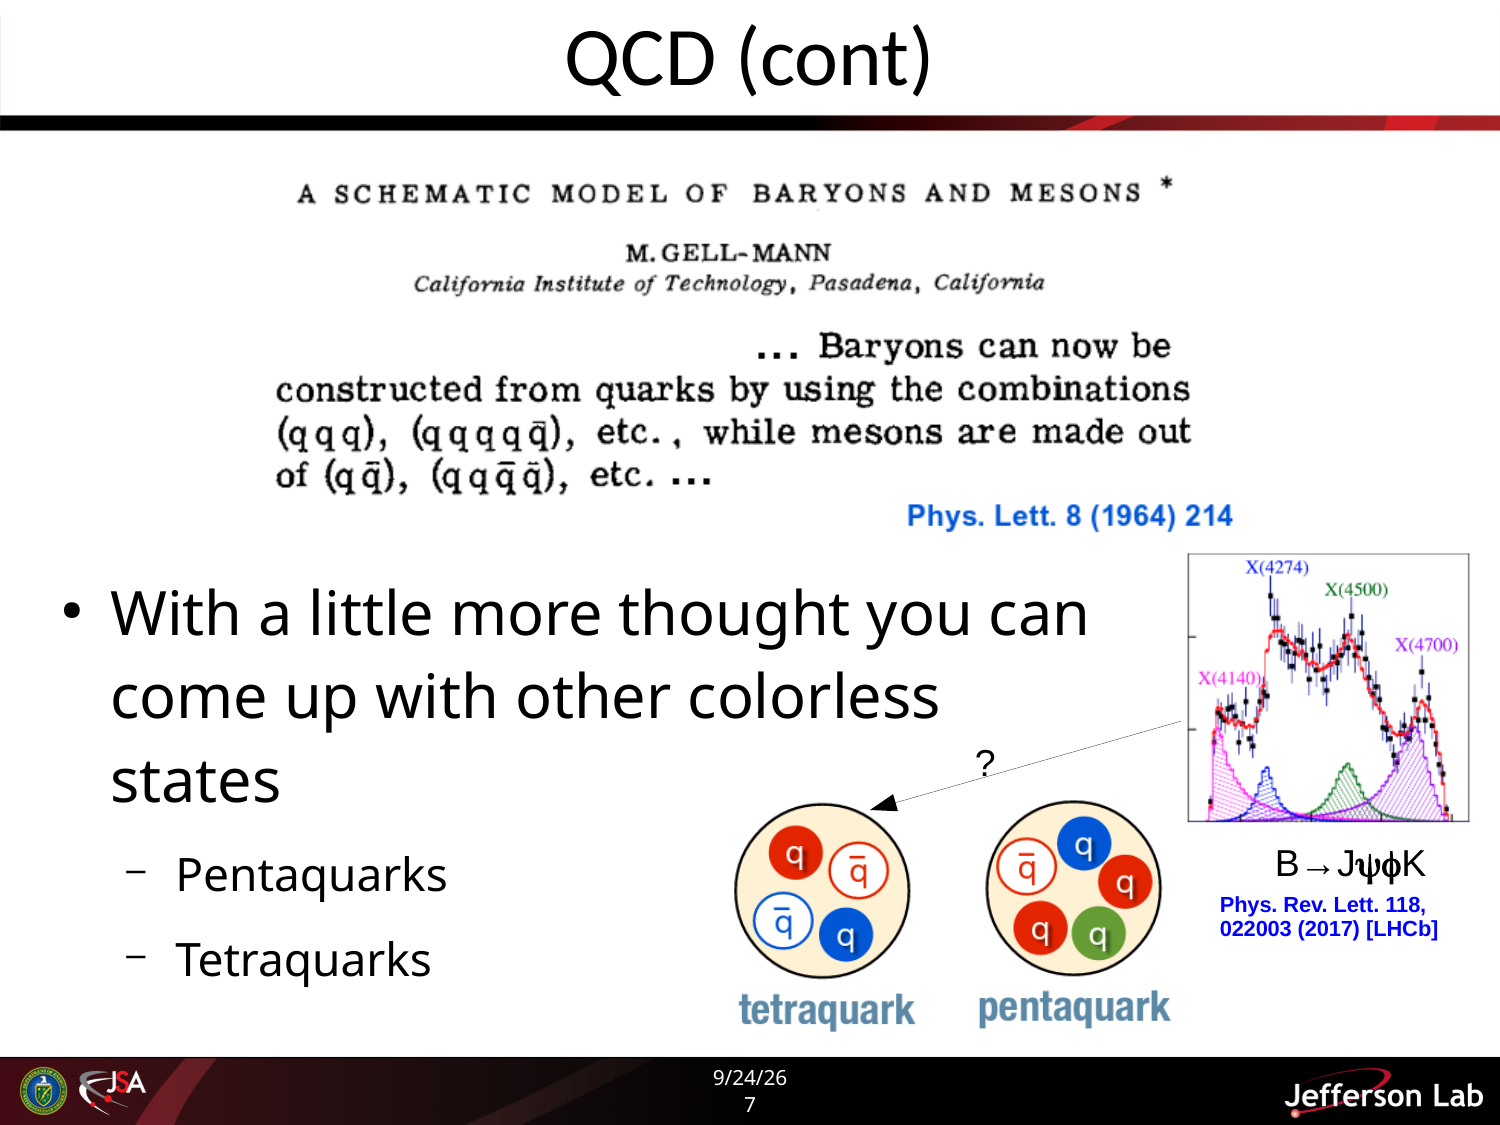

# QCD (cont)
With a little more thought you can come up with other colorless states
Pentaquarks
Tetraquarks
?
B→JyfK
Phys. Rev. Lett. 118, 022003 (2017) [LHCb]
7